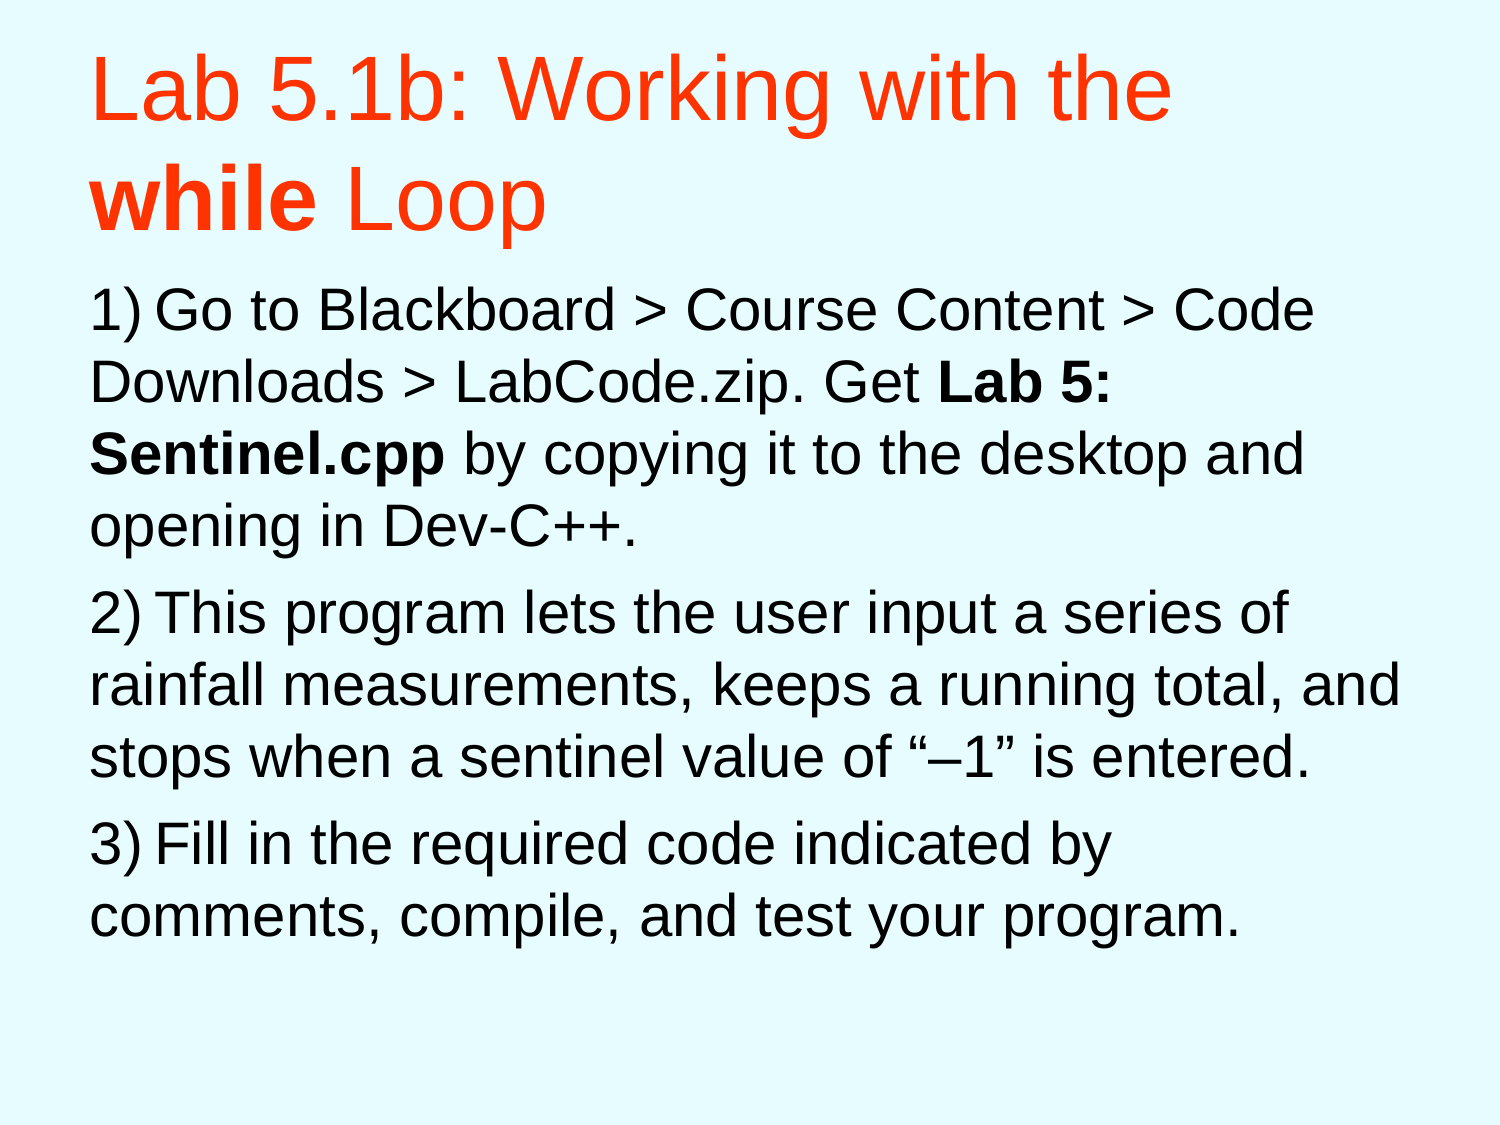

# Lab 5.1b: Working with the while Loop
 Go to Blackboard > Course Content > Code Downloads > LabCode.zip. Get Lab 5: Sentinel.cpp by copying it to the desktop and opening in Dev-C++.
 This program lets the user input a series of rainfall measurements, keeps a running total, and stops when a sentinel value of “–1” is entered.
 Fill in the required code indicated by comments, compile, and test your program.